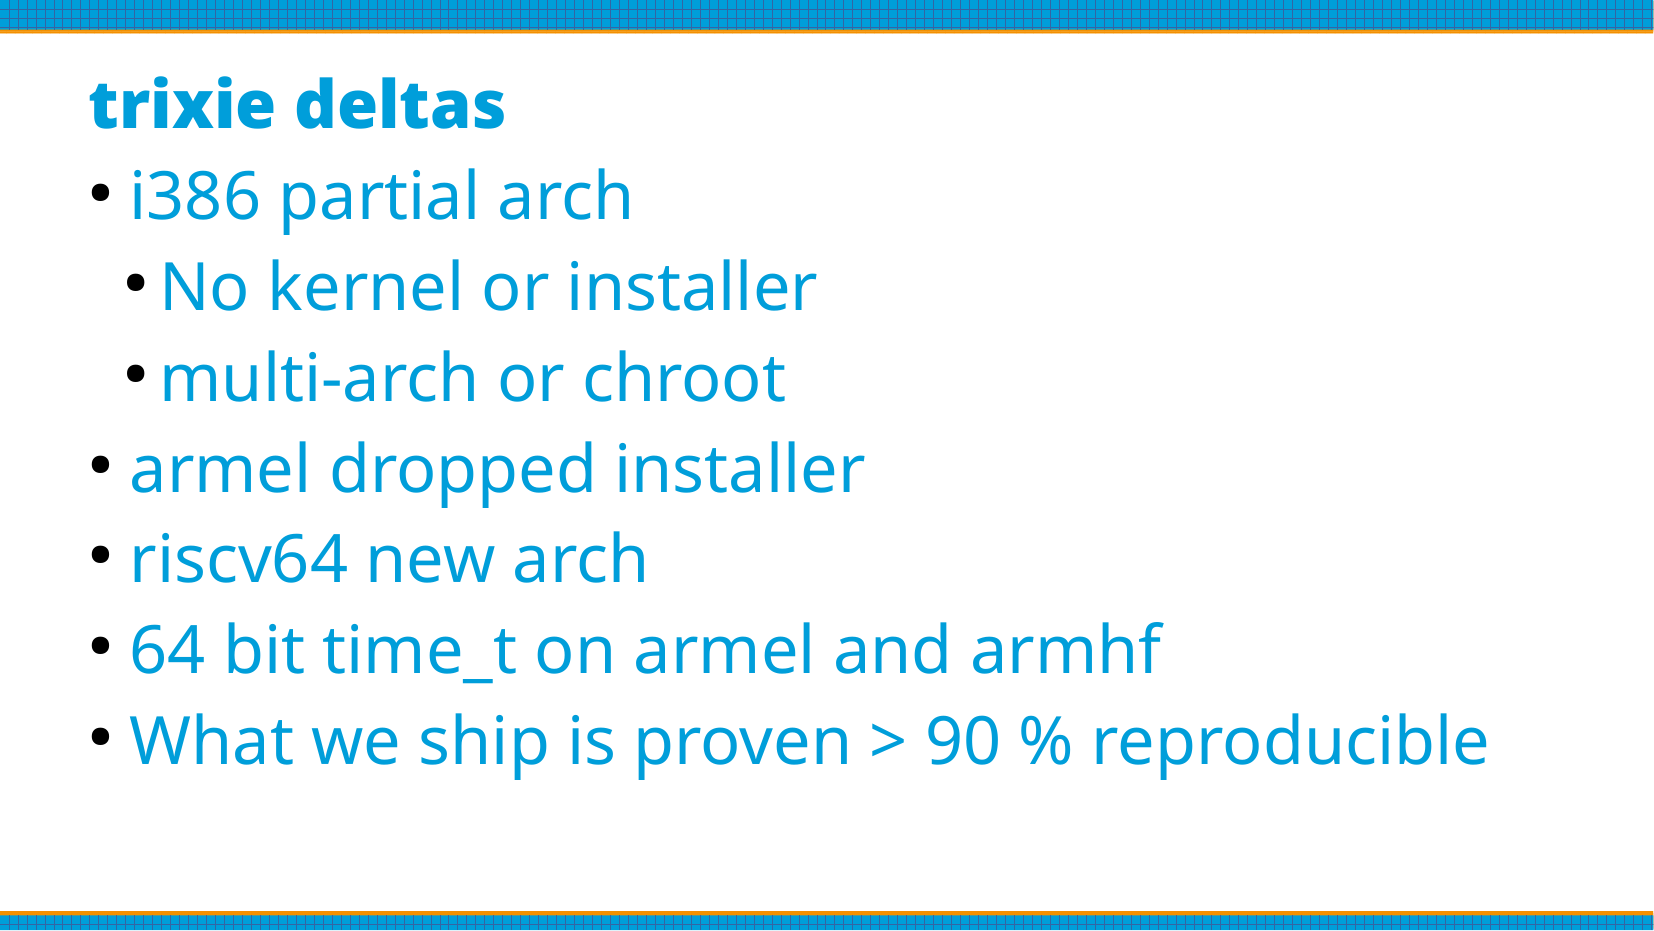

# trixie deltas
 i386 partial arch
No kernel or installer
multi-arch or chroot
 armel dropped installer
 riscv64 new arch
 64 bit time_t on armel and armhf
 What we ship is proven > 90 % reproducible